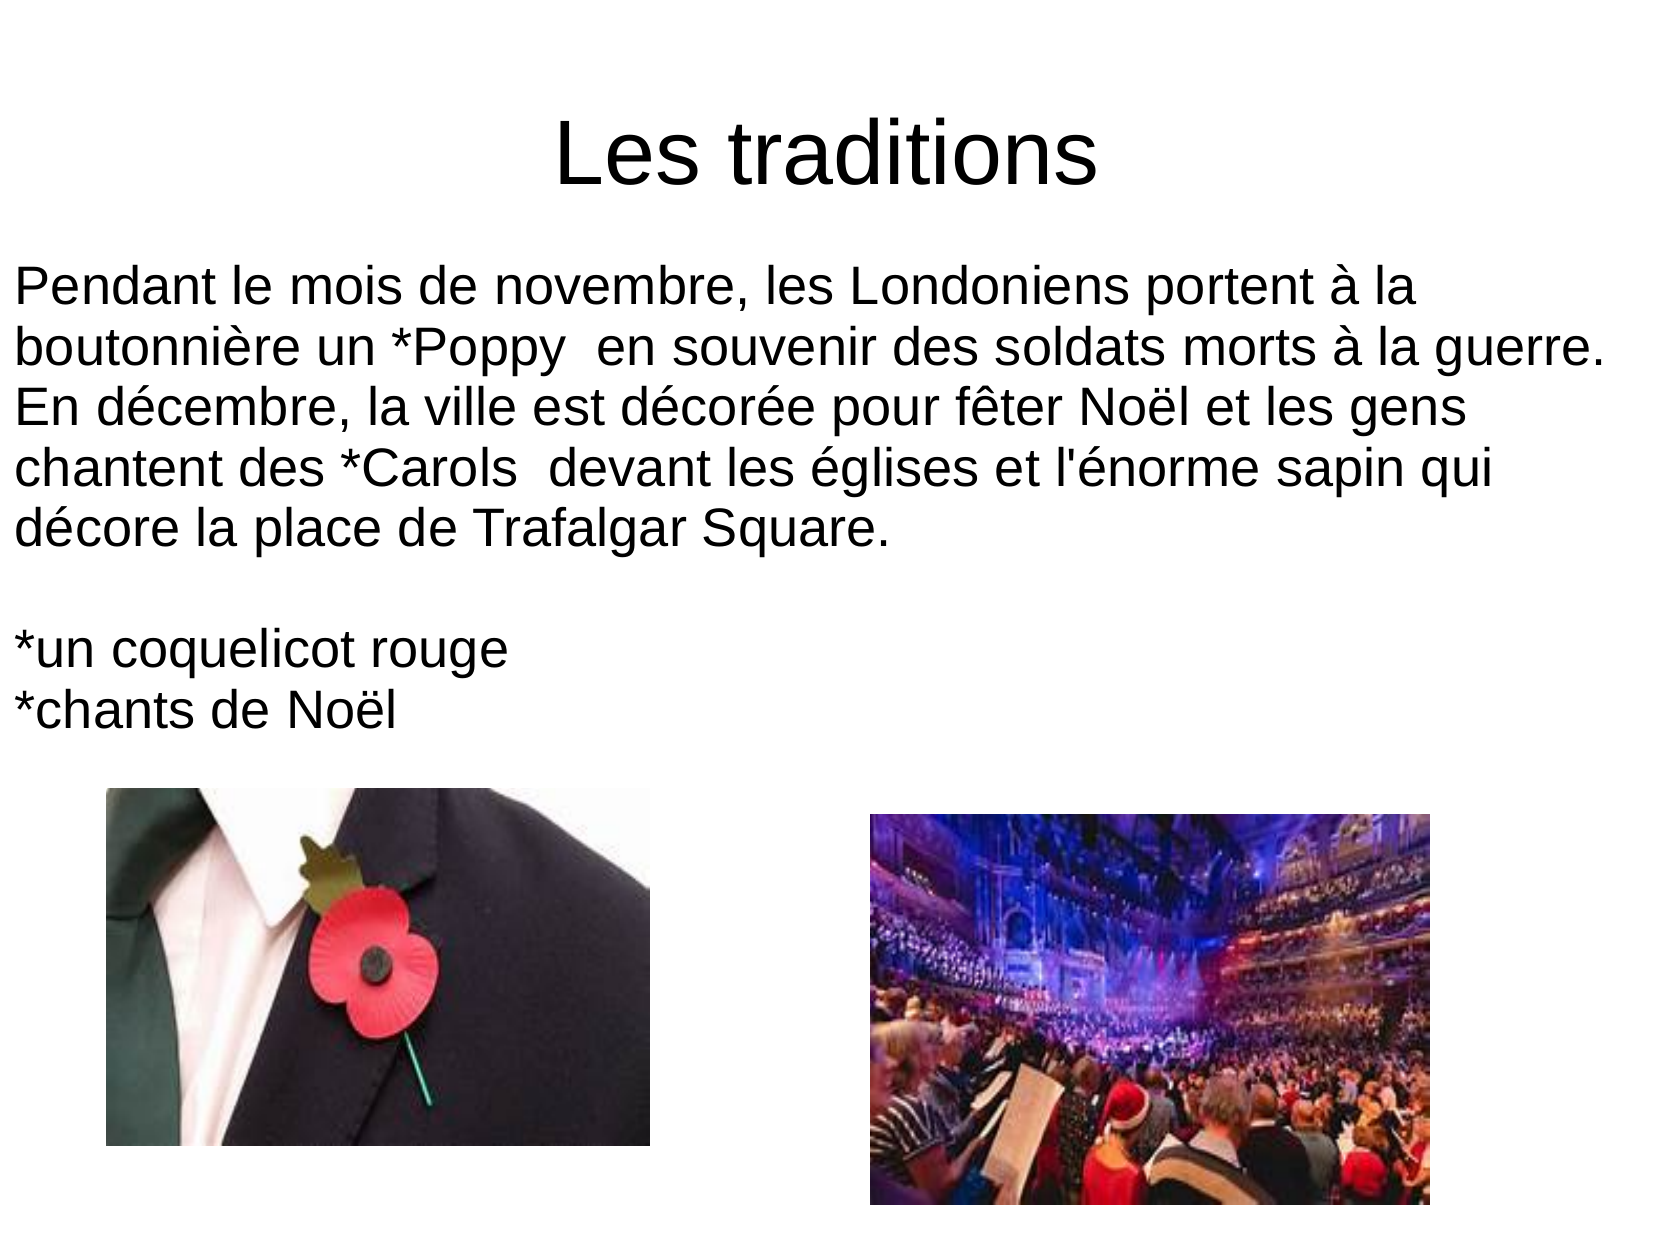

# Les traditions
Pendant le mois de novembre, les Londoniens portent à la boutonnière un *Poppy en souvenir des soldats morts à la guerre. En décembre, la ville est décorée pour fêter Noël et les gens chantent des *Carols devant les églises et l'énorme sapin qui décore la place de Trafalgar Square.
*un coquelicot rouge
*chants de Noël